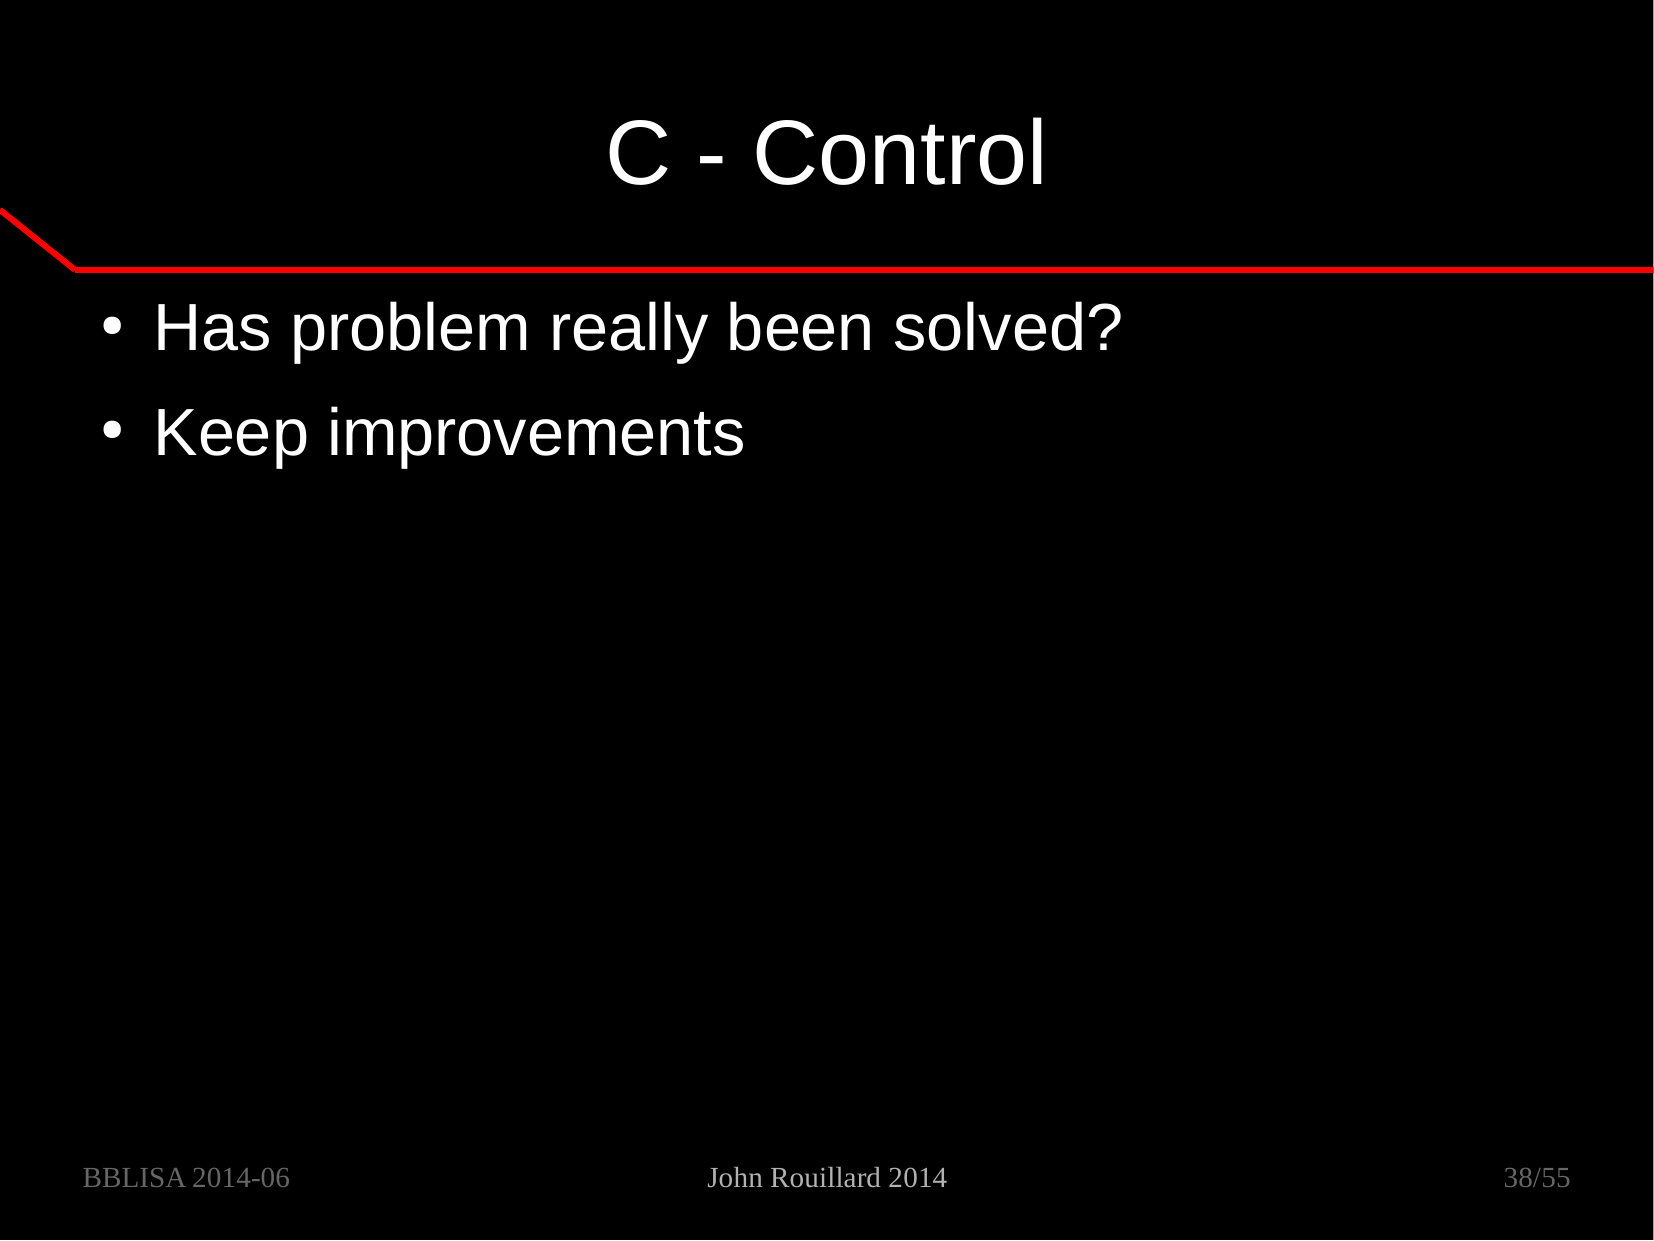

# C - Control
Has problem really been solved?
Keep improvements
BBLISA 2014-06
John Rouillard 2014
38